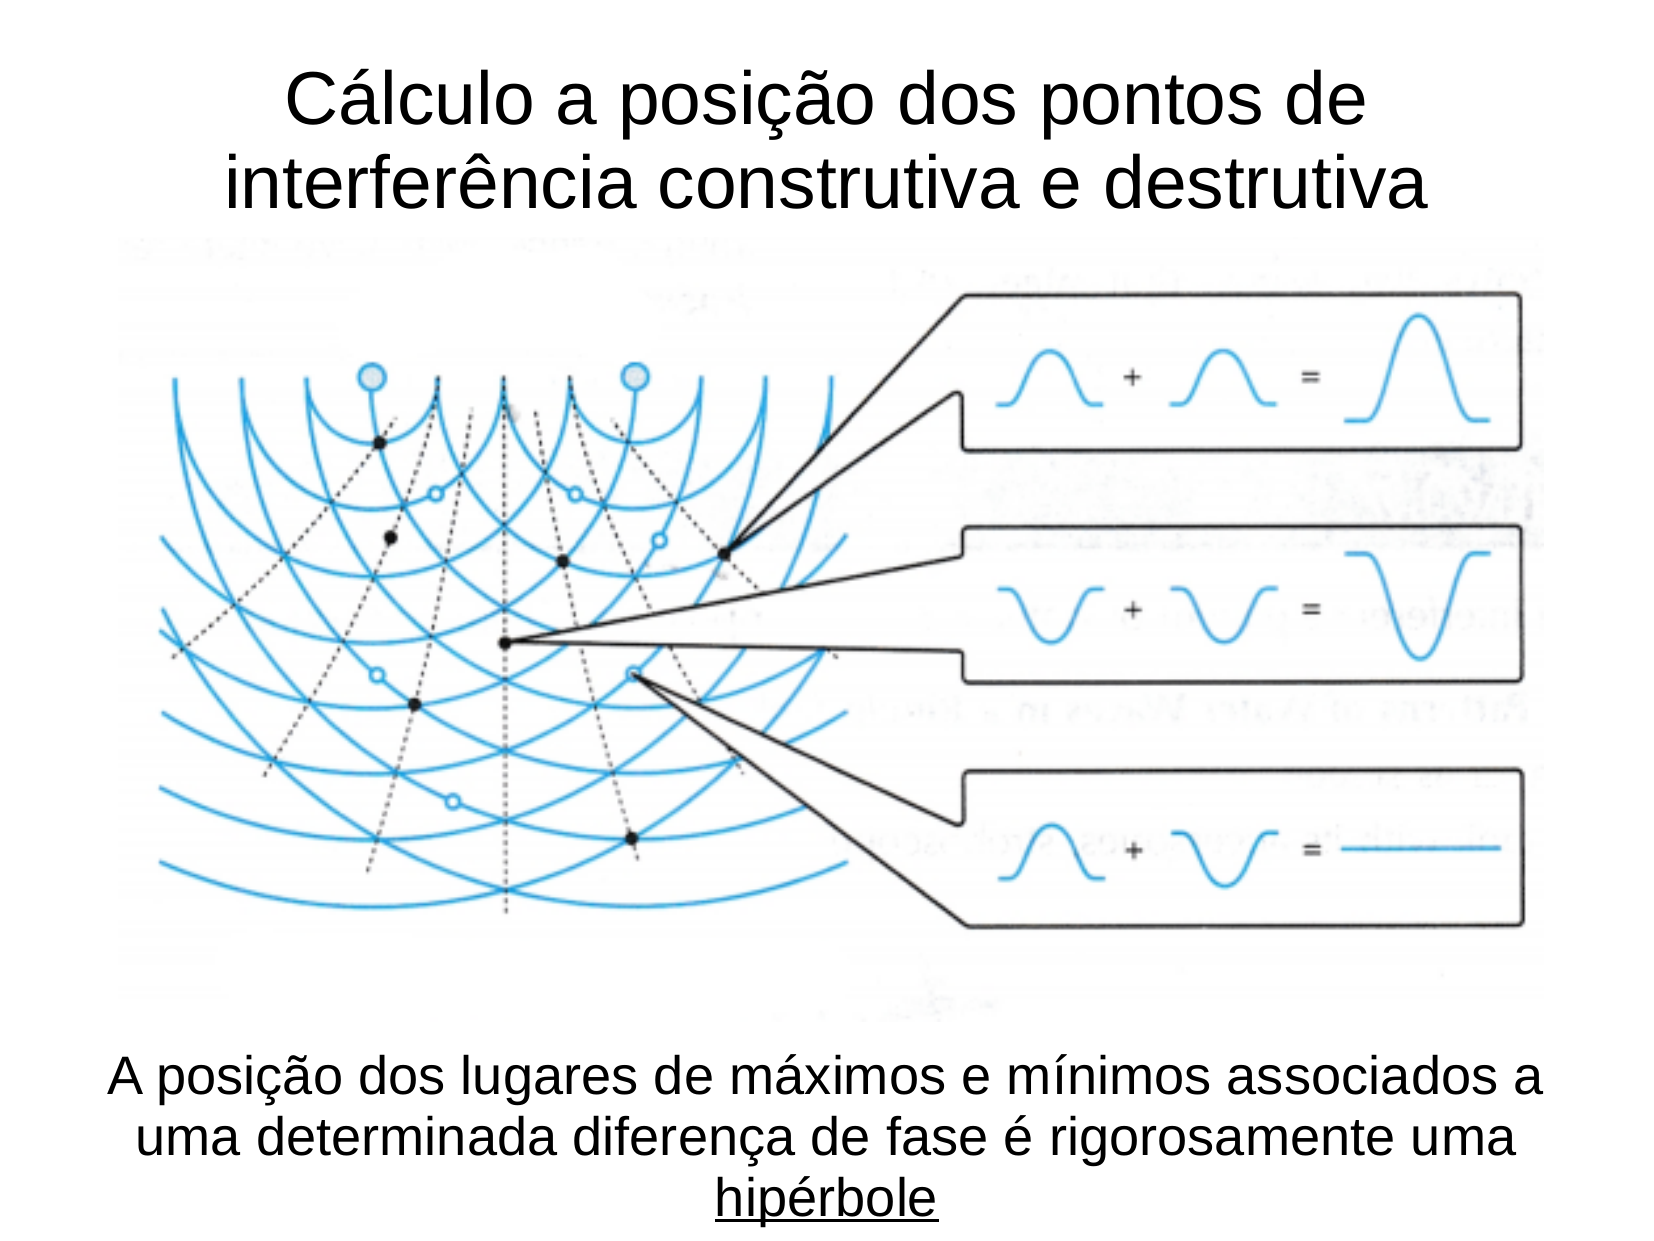

# Cálculo a posição dos pontos de interferência construtiva e destrutiva
A posição dos lugares de máximos e mínimos associados a uma determinada diferença de fase é rigorosamente uma hipérbole